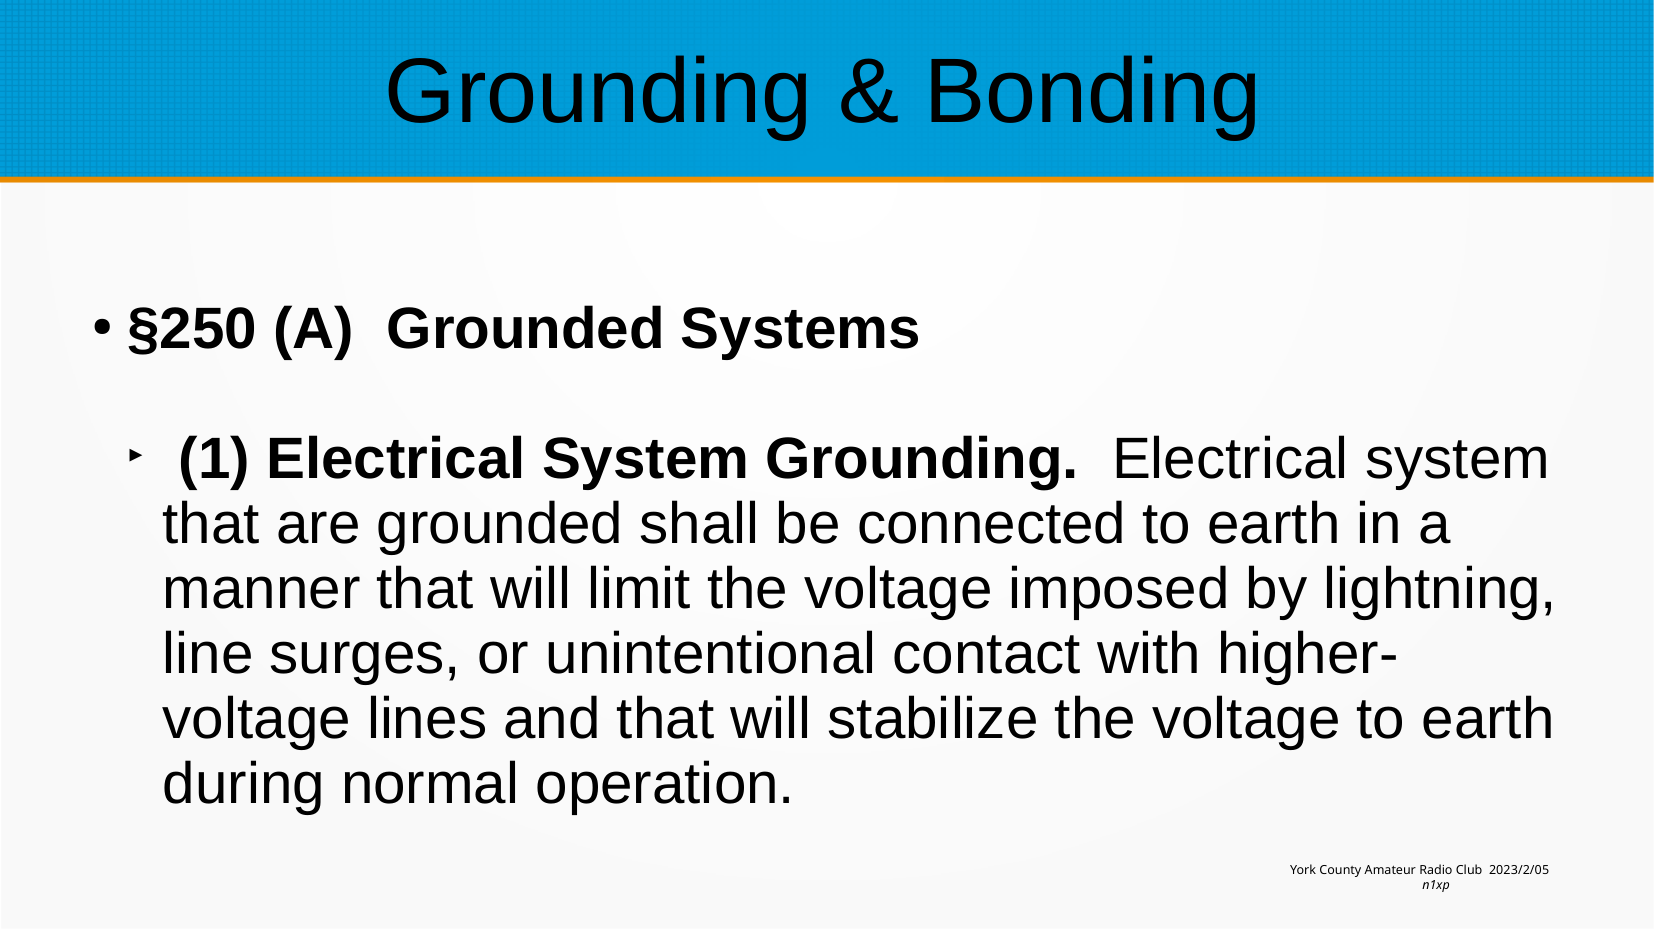

Grounding & Bonding
§250 (A) Grounded Systems
 (1) Electrical System Grounding. Electrical system that are grounded shall be connected to earth in a manner that will limit the voltage imposed by lightning, line surges, or unintentional contact with higher-voltage lines and that will stabilize the voltage to earth during normal operation.
York County Amateur Radio Club 2023/2/05
n1xp